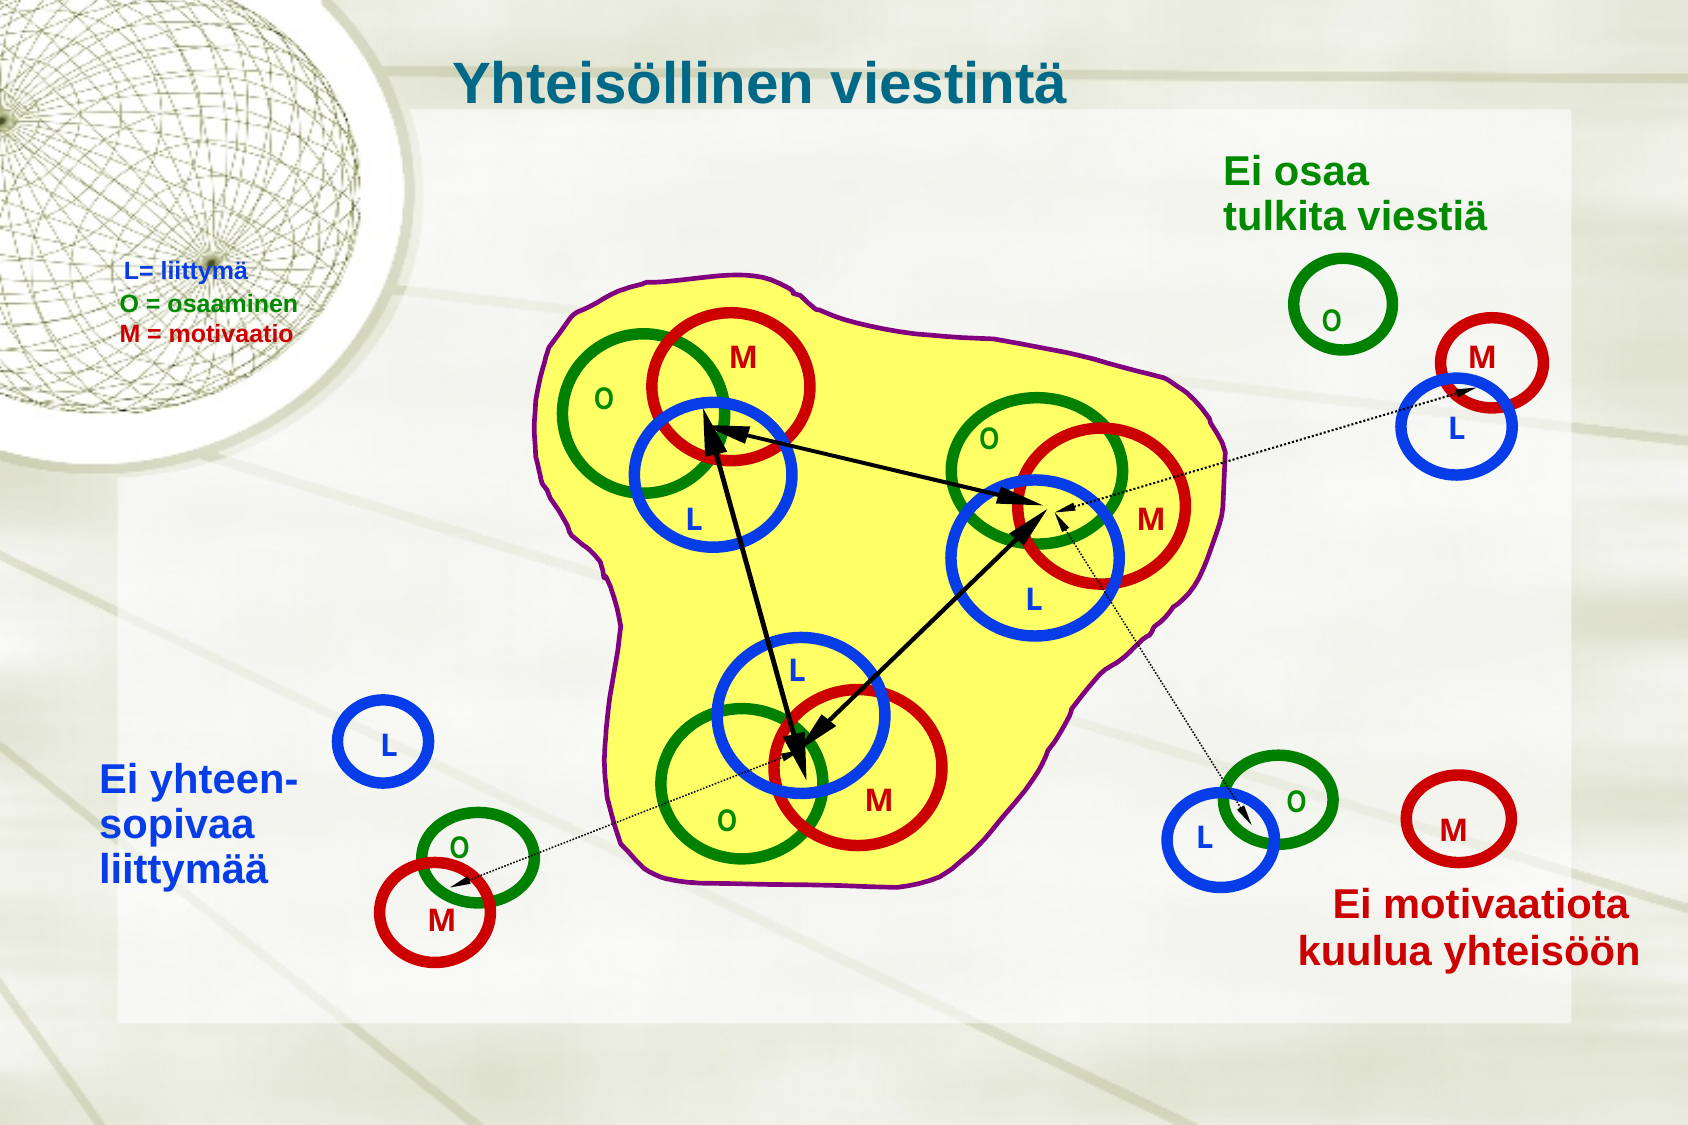

Yhteisöllinen viestintä
Ei osaa
tulkita viestiä
 L= liittymä
 O = osaaminen
 M = motivaatio
O
M
M
O
L
O
L
M
L
L
L
Ei yhteen-sopivaa liittymää
M
O
O
M
L
O
 Ei motivaatiota
kuulua yhteisöön
M